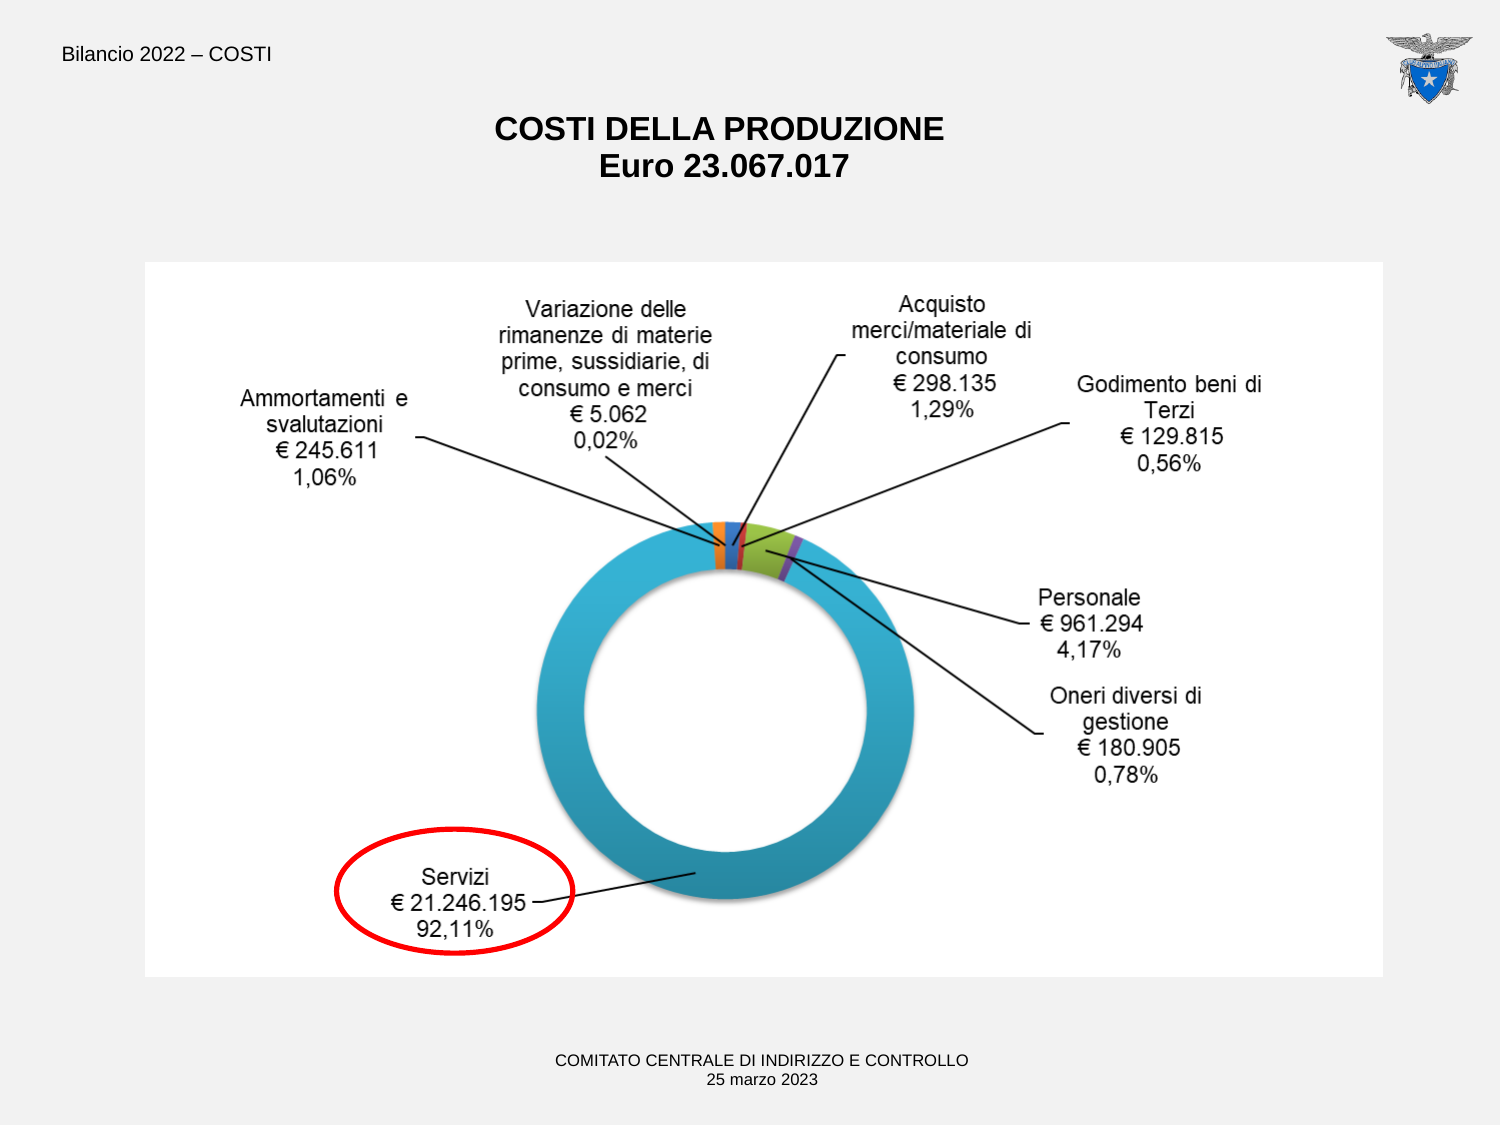

Bilancio 2022 – COSTI
COSTI DELLA PRODUZIONE
Euro 23.067.017
COMITATO CENTRALE DI INDIRIZZO E CONTROLLO
25 marzo 2023